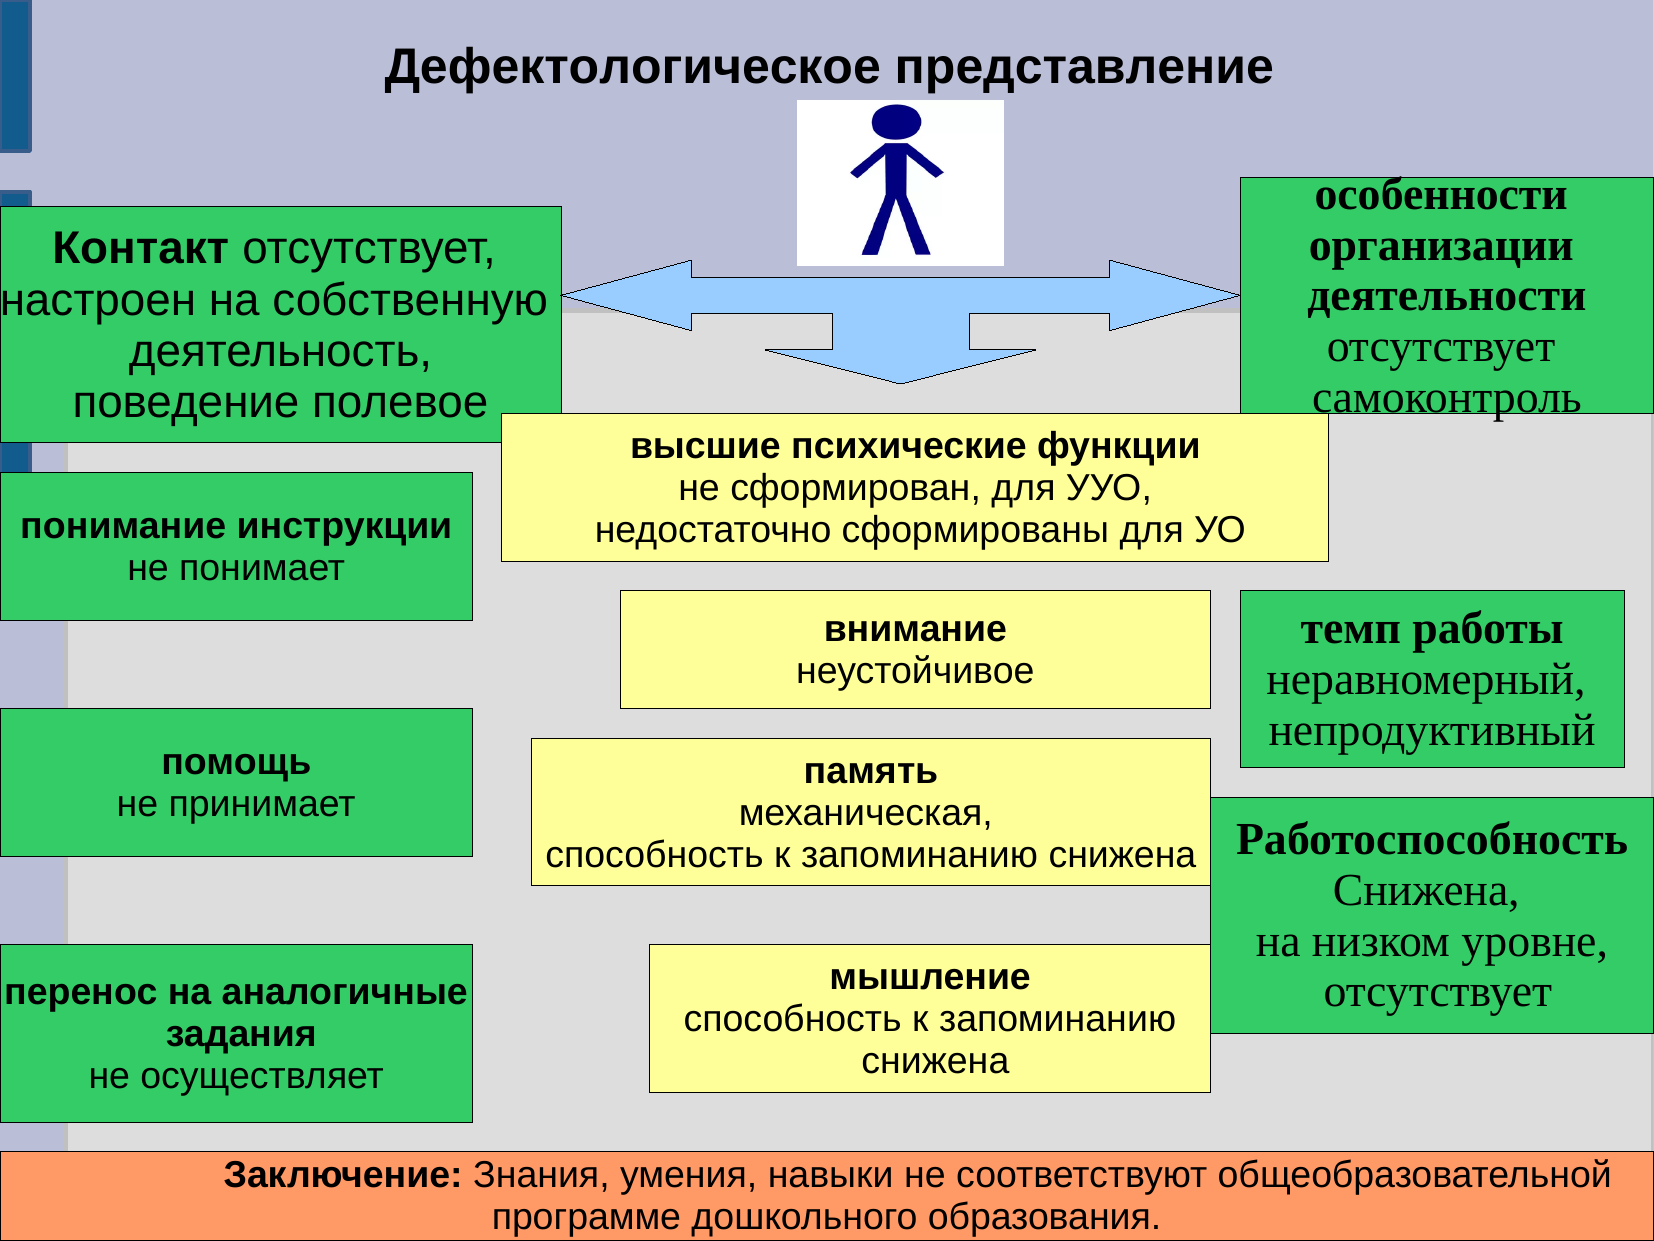

# Дефектологическое представление
особенности
организации
деятельности
отсутствует
самоконтроль
Контакт отсутствует,
настроен на собственную
деятельность,
поведение полевое
высшие психические функции
не сформирован, для УУО,
 недостаточно сформированы для УО
понимание инструкции
не понимает
внимание
неустойчивое
темп работы
неравномерный,
непродуктивный
помощь
не принимает
память
механическая,
способность к запоминанию снижена
Работоспособность
Снижена,
на низком уровне,
 отсутствует
перенос на аналогичные
 задания
не осуществляет
мышление
способность к запоминанию
 снижена
 Заключение: Знания, умения, навыки не соответствуют общеобразовательной
программе дошкольного образования.